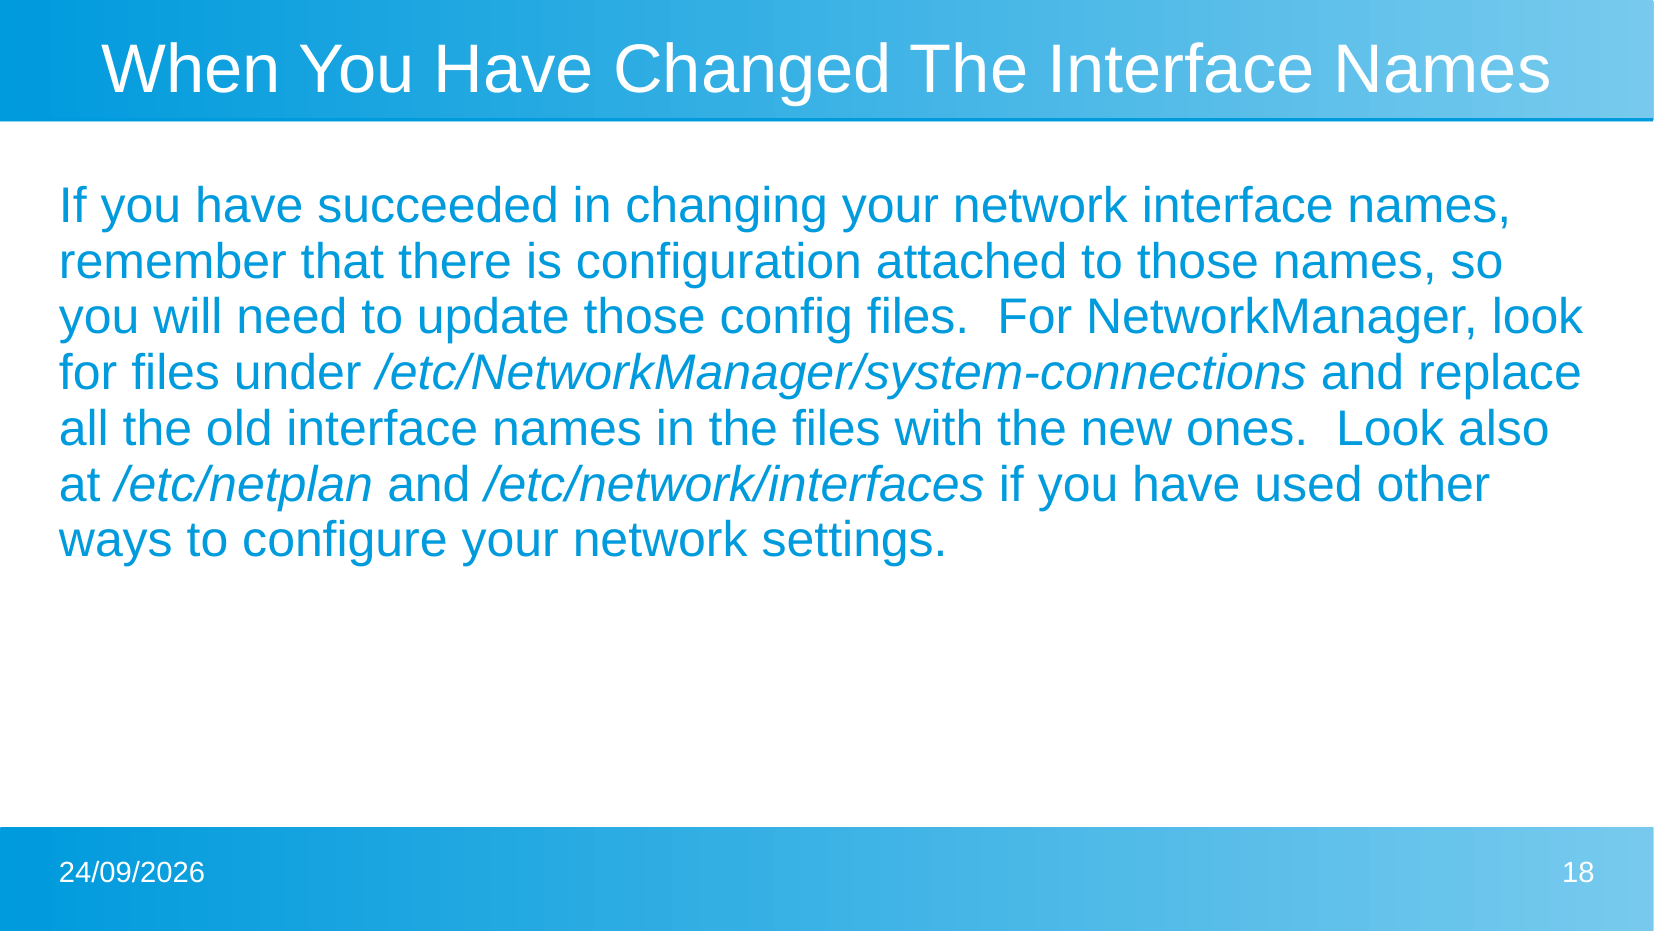

# When You Have Changed The Interface Names
If you have succeeded in changing your network interface names, remember that there is configuration attached to those names, so you will need to update those config files. For NetworkManager, look for files under /etc/NetworkManager/system-connections and replace all the old interface names in the files with the new ones. Look also at /etc/netplan and /etc/network/interfaces if you have used other ways to configure your network settings.
18